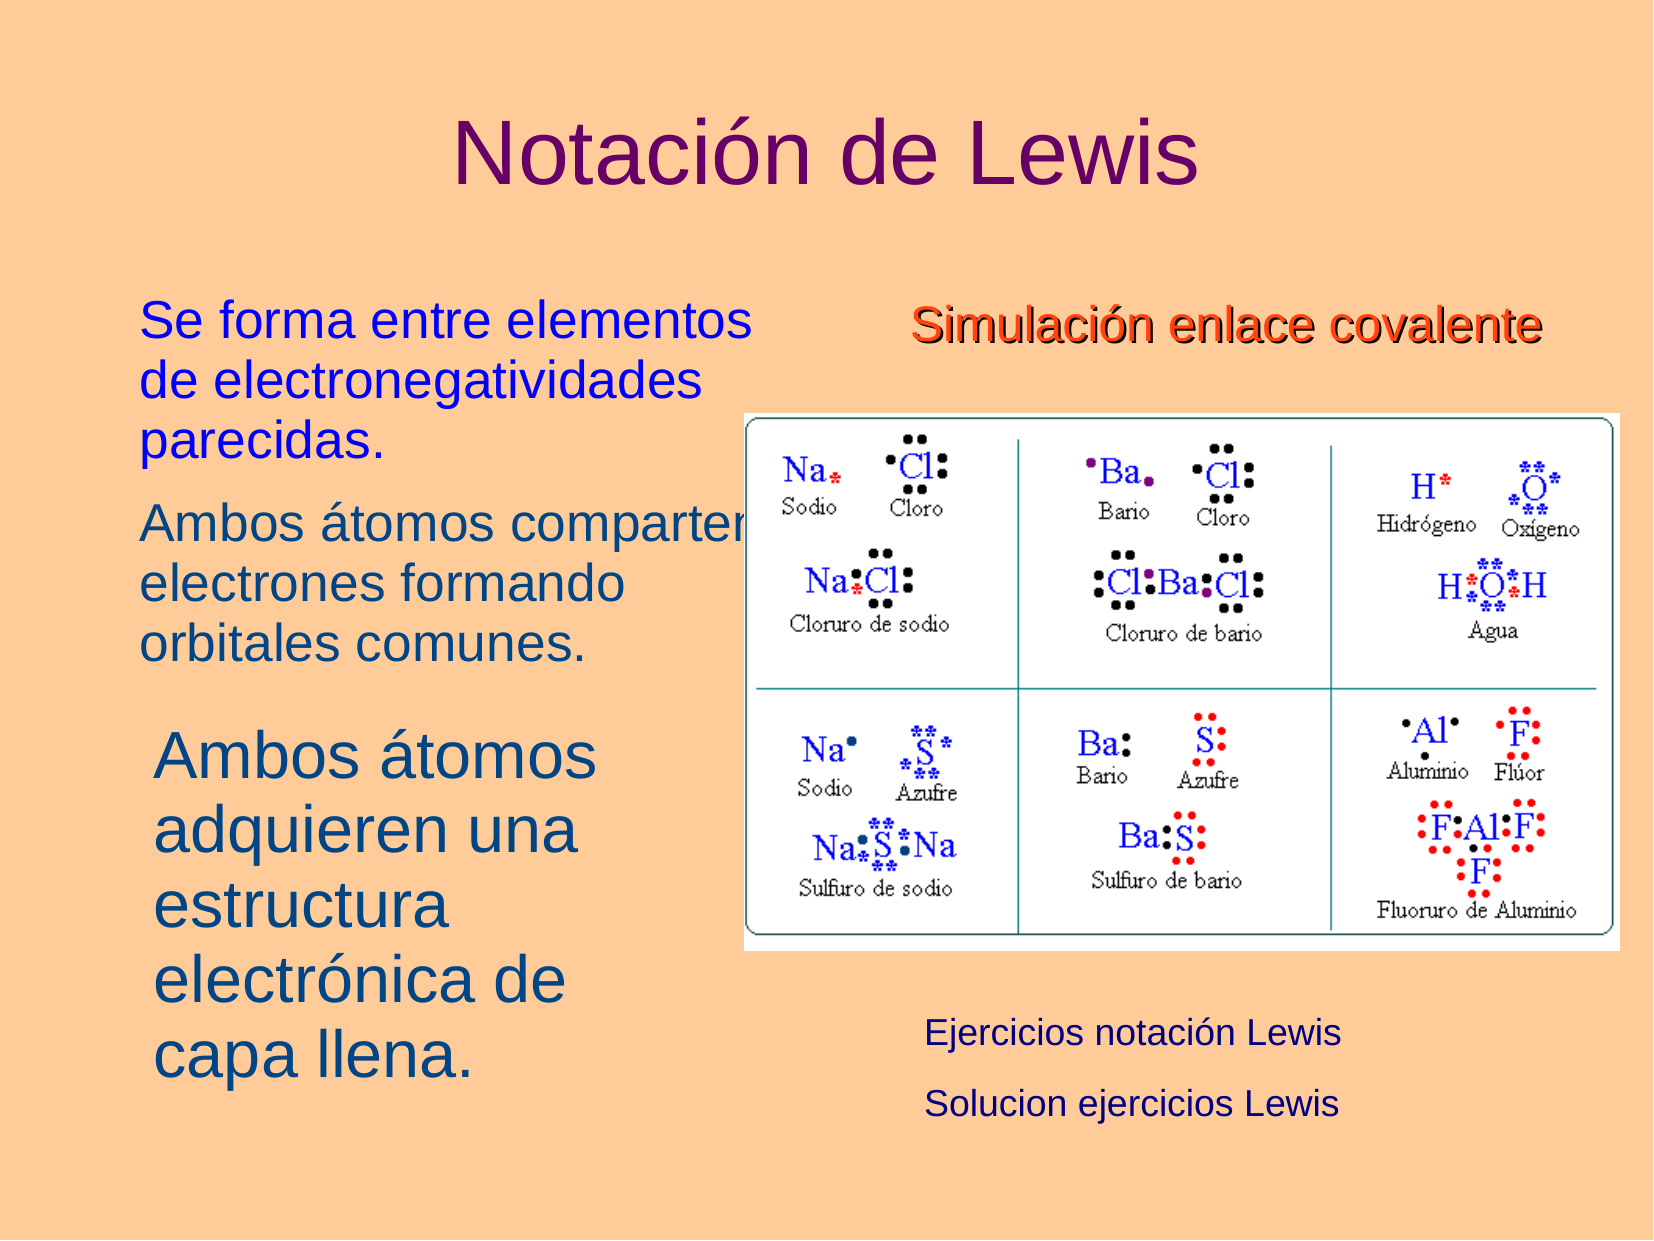

# Notación de Lewis
Se forma entre elementos de electronegatividades parecidas.
Ambos átomos comparten electrones formando orbitales comunes.
Simulación enlace covalente
Ambos átomos adquieren una estructura electrónica de capa llena.
Ejercicios notación Lewis
Solucion ejercicios Lewis